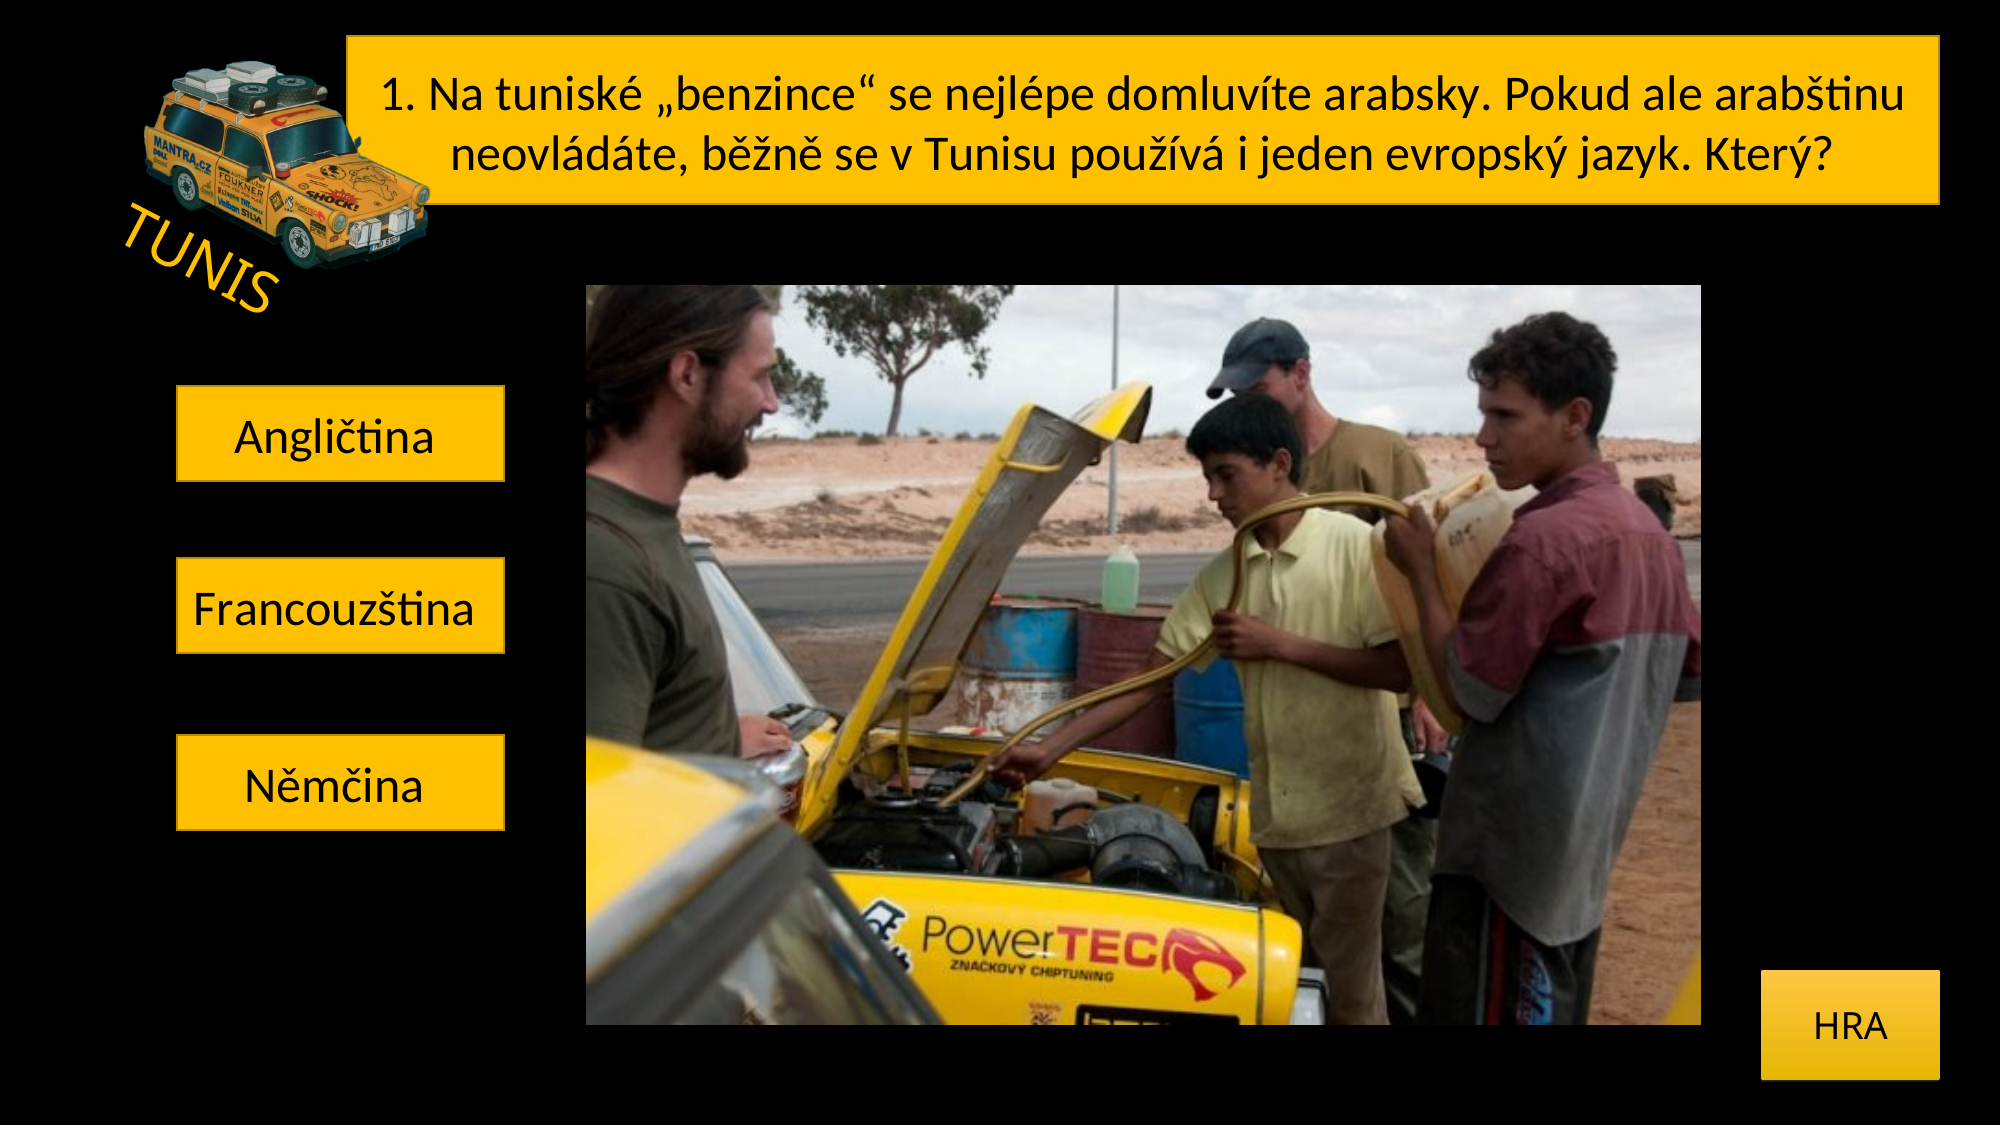

1. Na tuniské „benzince“ se nejlépe domluvíte arabsky. Pokud ale arabštinu neovládáte, běžně se v Tunisu používá i jeden evropský jazyk. Který?
TUNIS
Angličtina
Francouzština
Němčina
HRA